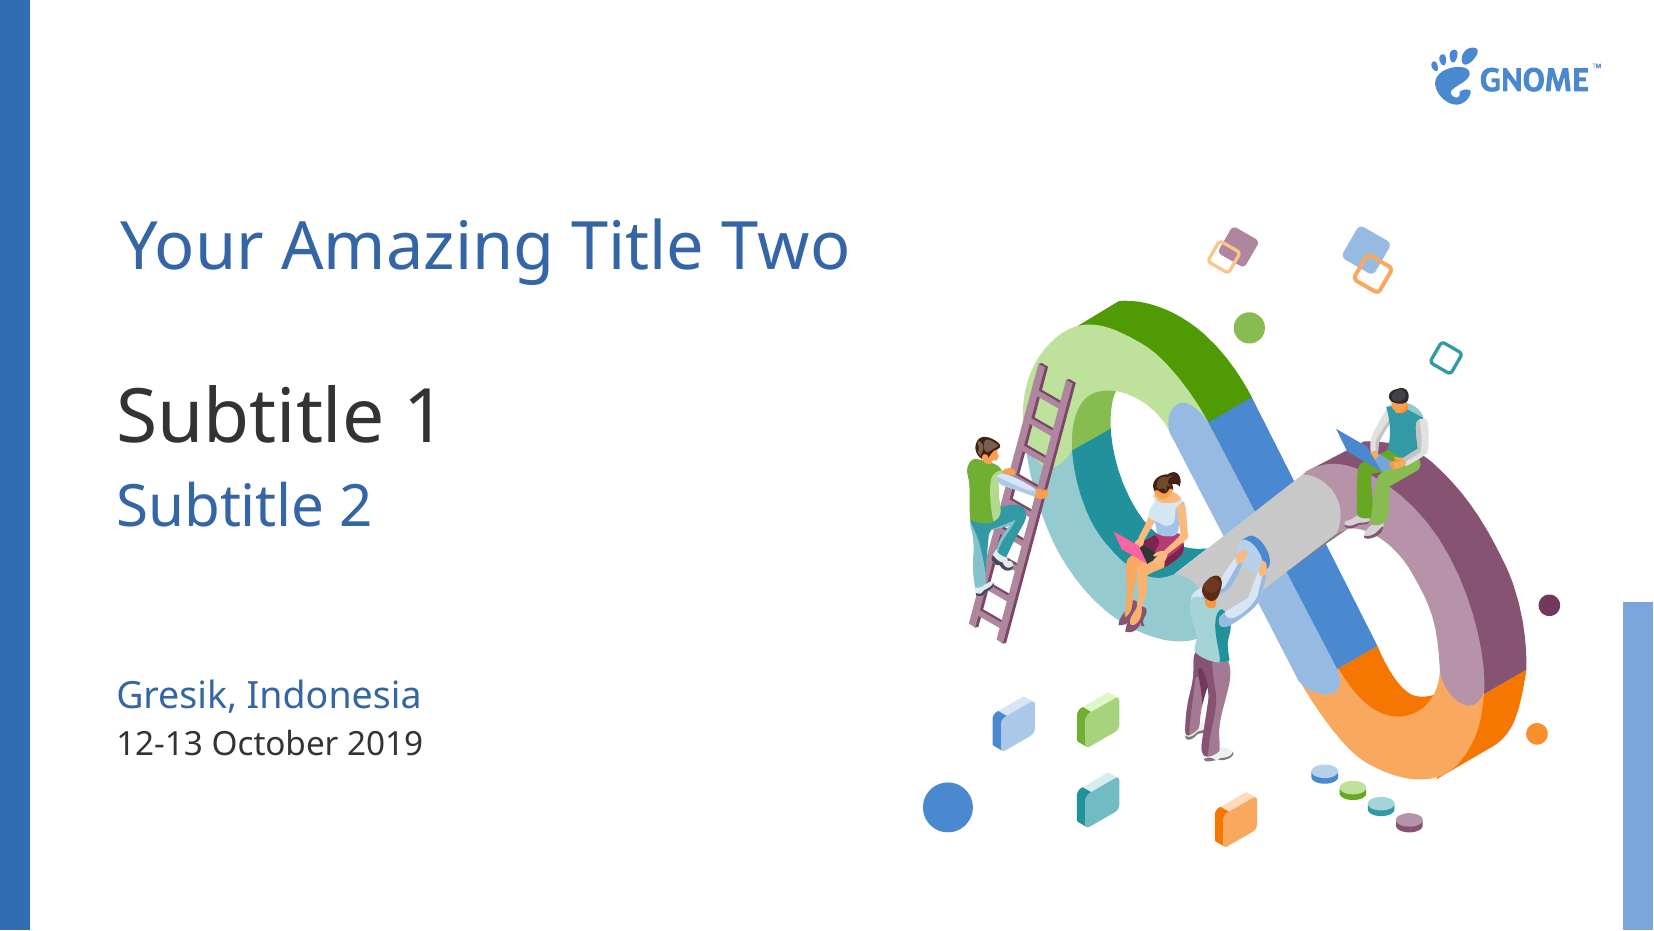

# Your Amazing Title Two
Subtitle 1
Subtitle 2
Gresik, Indonesia
12-13 October 2019